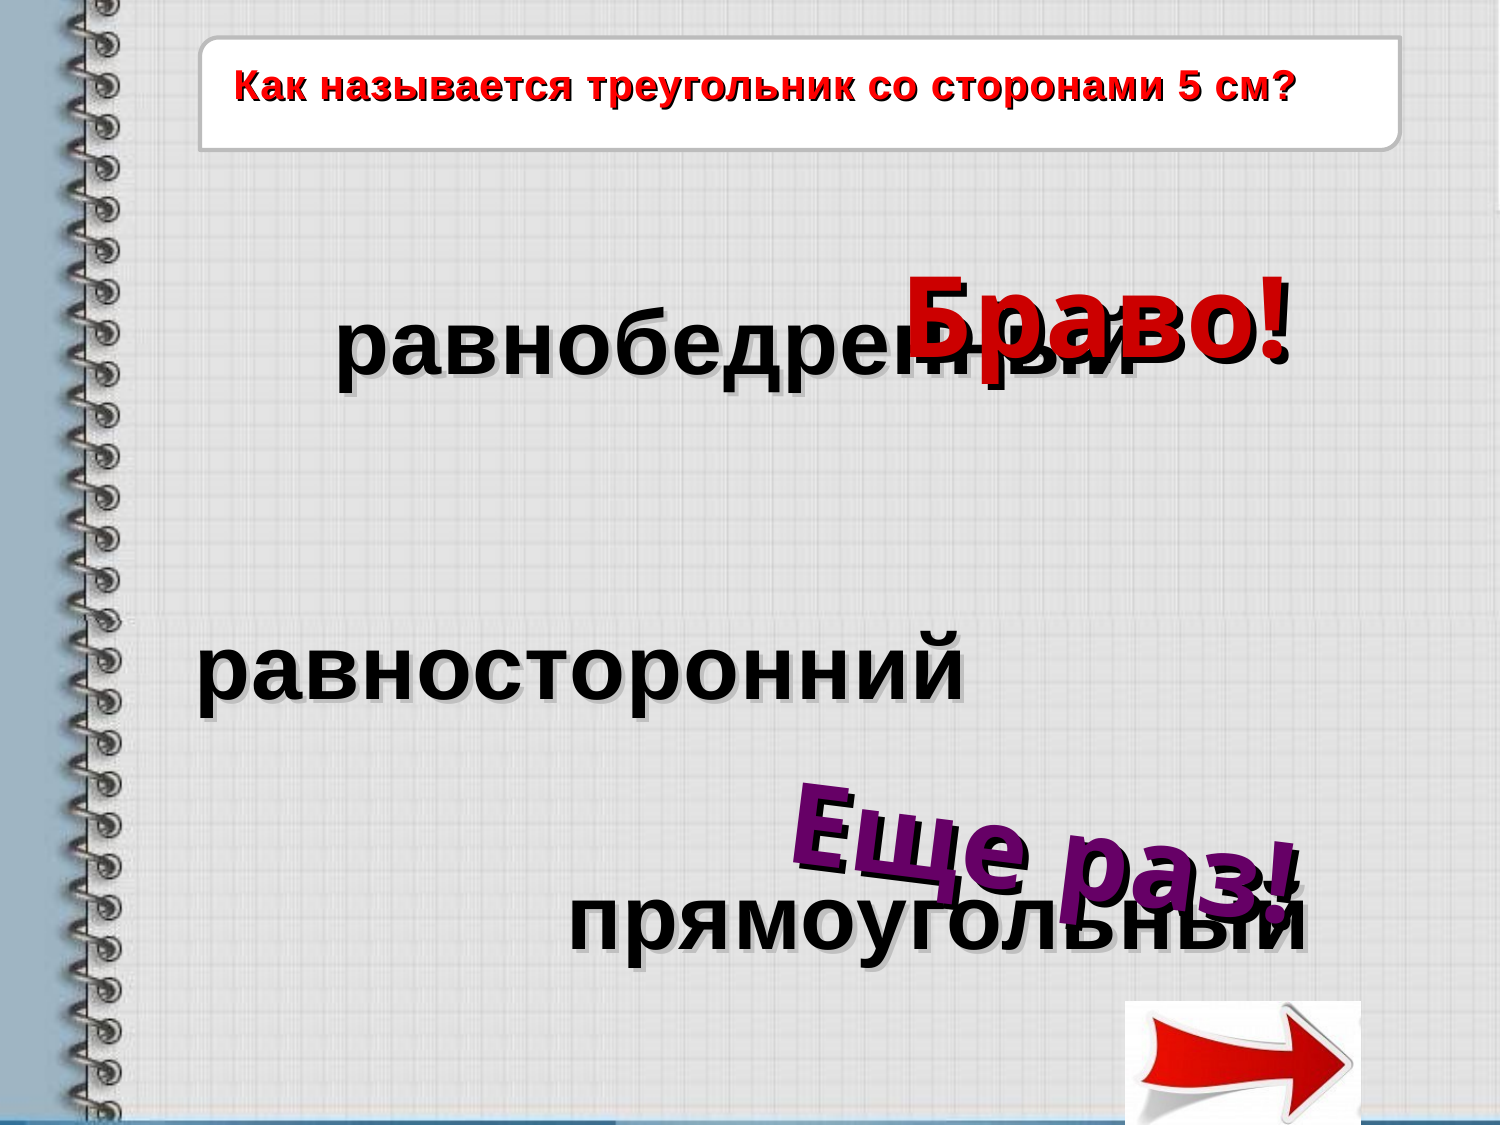

Как называется треугольник со сторонами 5 см?
Браво!
равнобедренный
равносторонний
Еще раз!
прямоугольный